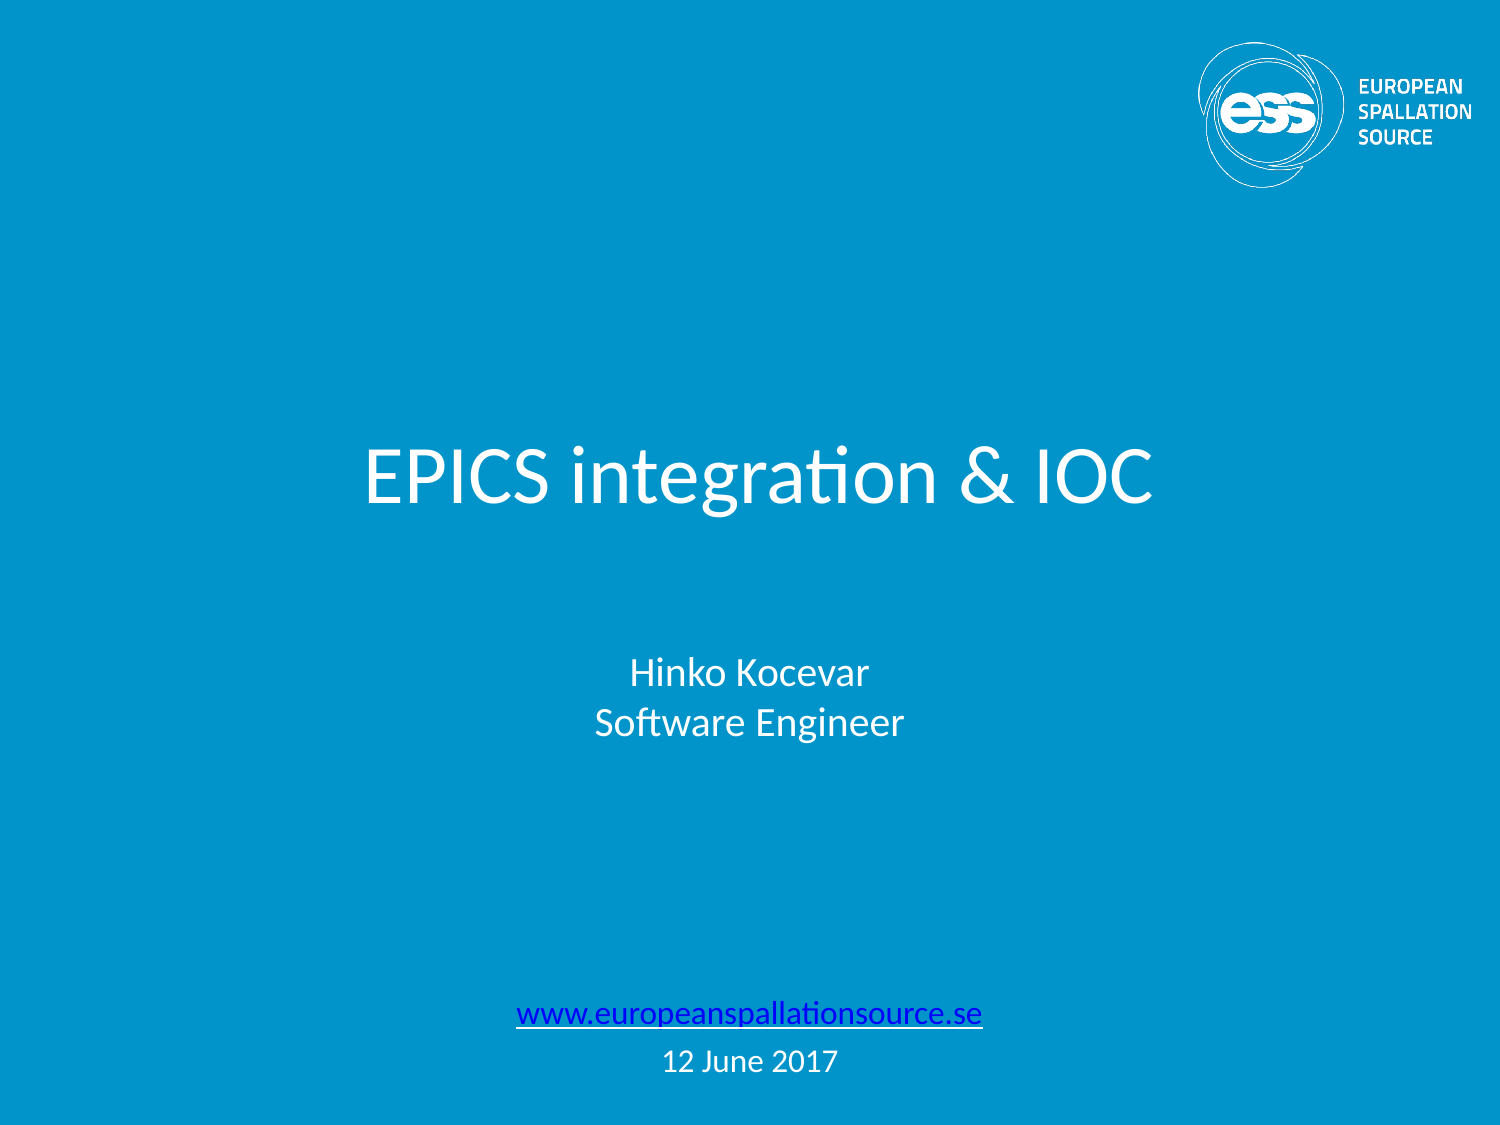

EPICS integration & IOC
Hinko Kocevar
Software Engineer
www.europeanspallationsource.se
12 June 2017